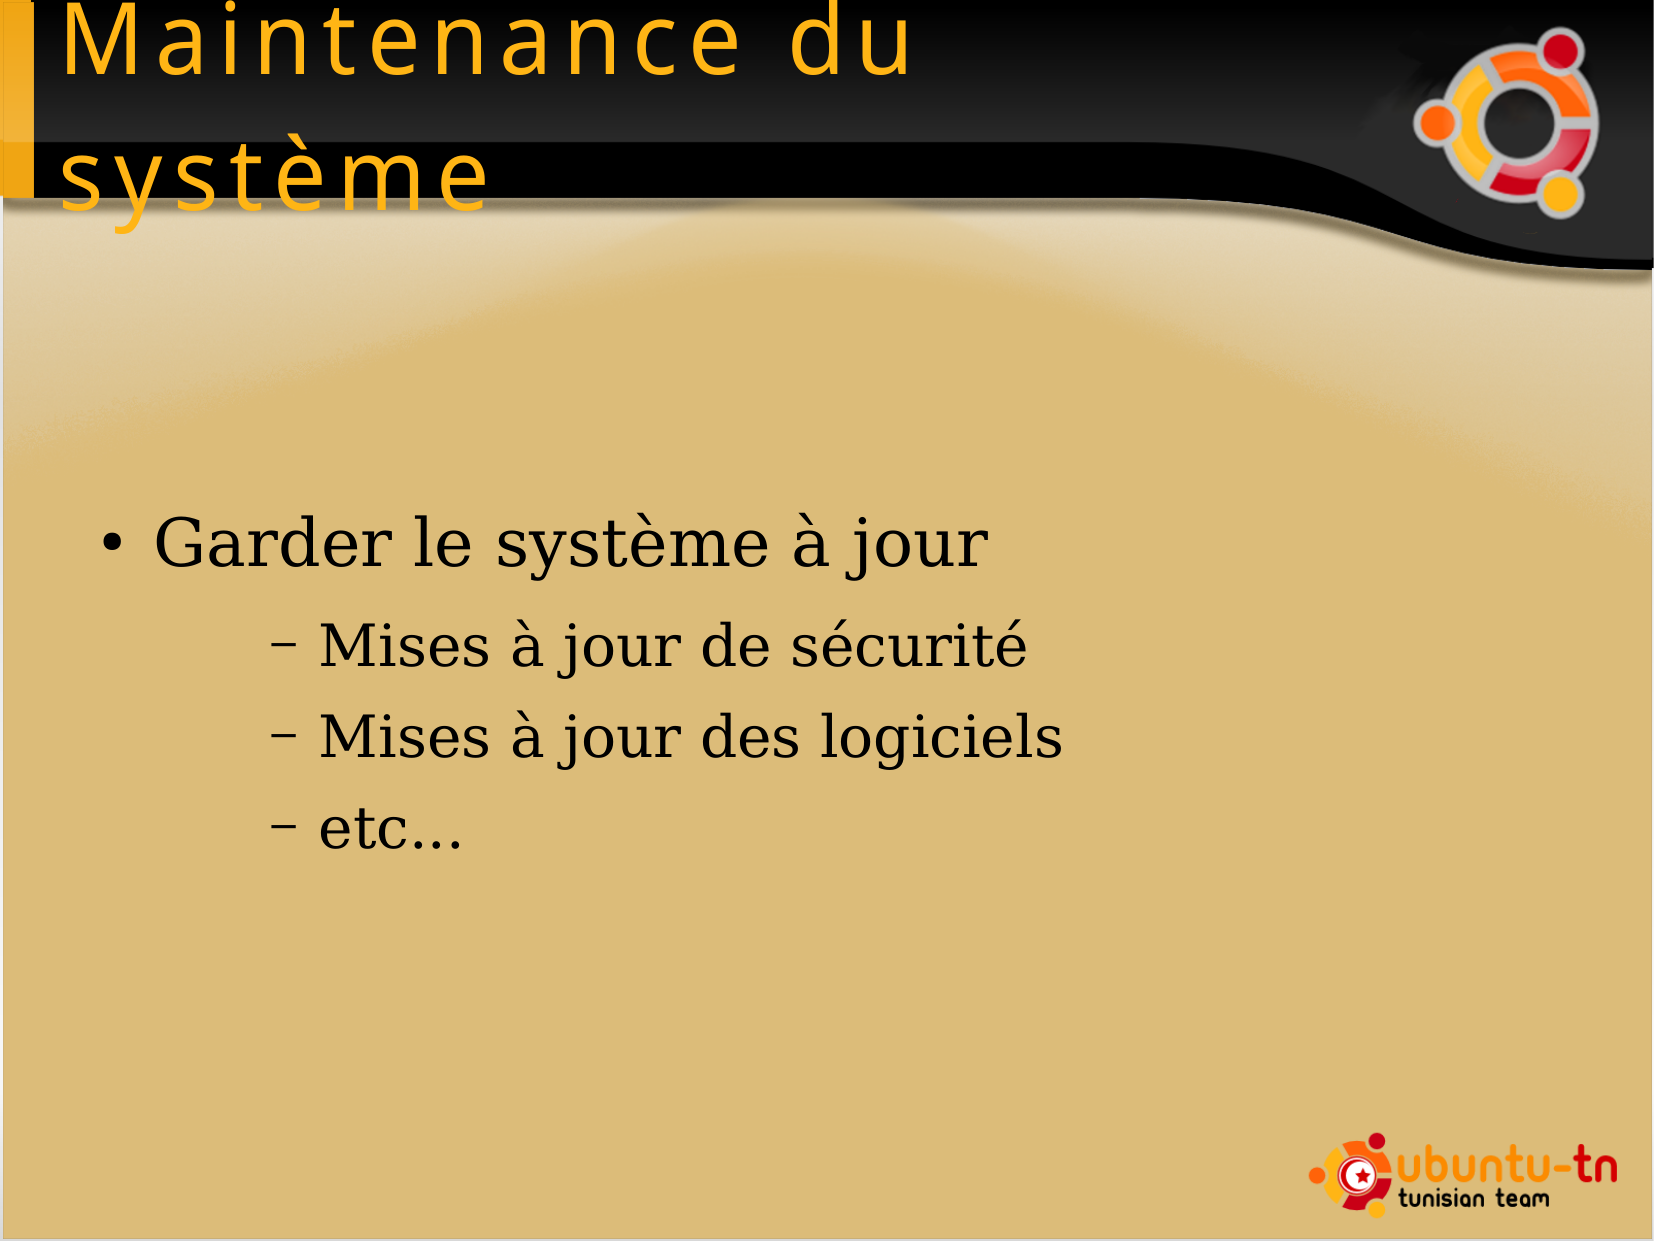

# Maintenance du système
Garder le système à jour
Mises à jour de sécurité
Mises à jour des logiciels
etc...